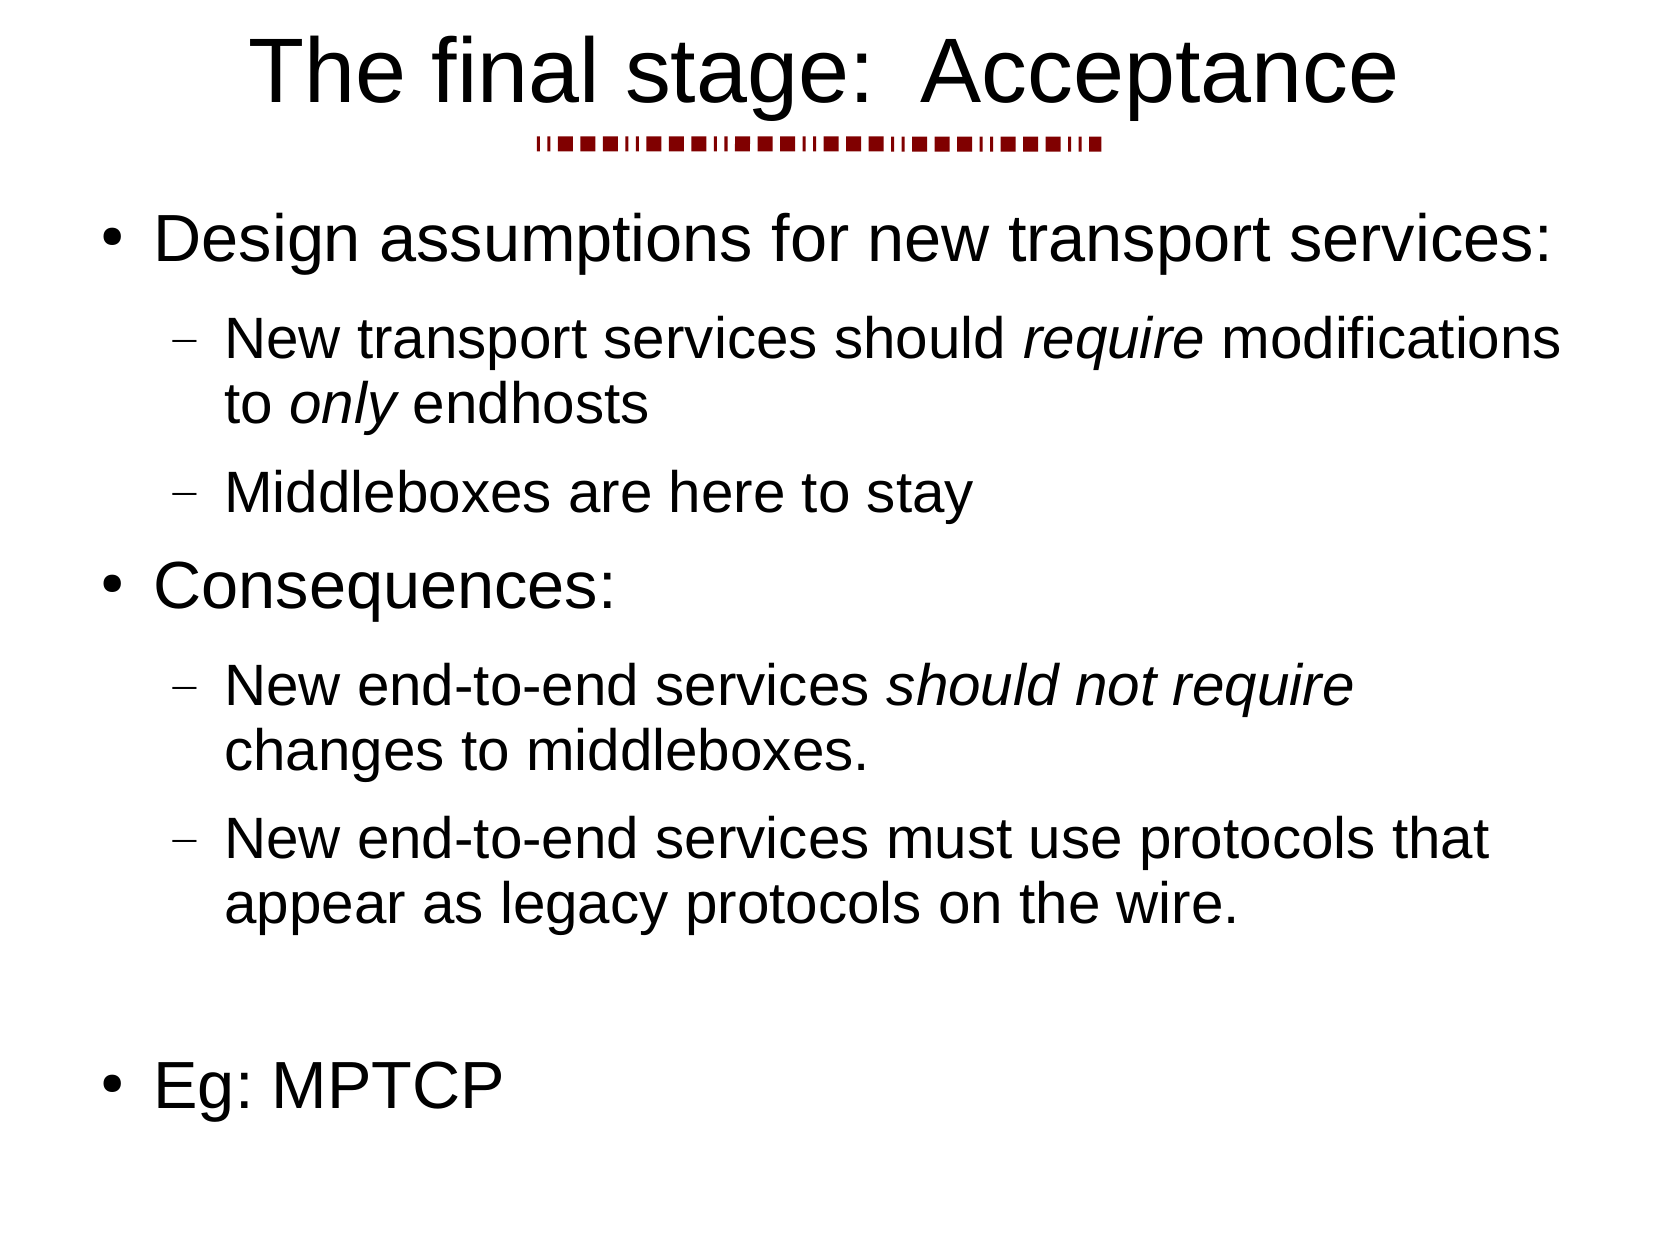

# The final stage: Acceptance
Design assumptions for new transport services:
New transport services should require modifications to only endhosts
Middleboxes are here to stay
Consequences:
New end-to-end services should not require changes to middleboxes.
New end-to-end services must use protocols that appear as legacy protocols on the wire.
Eg: MPTCP